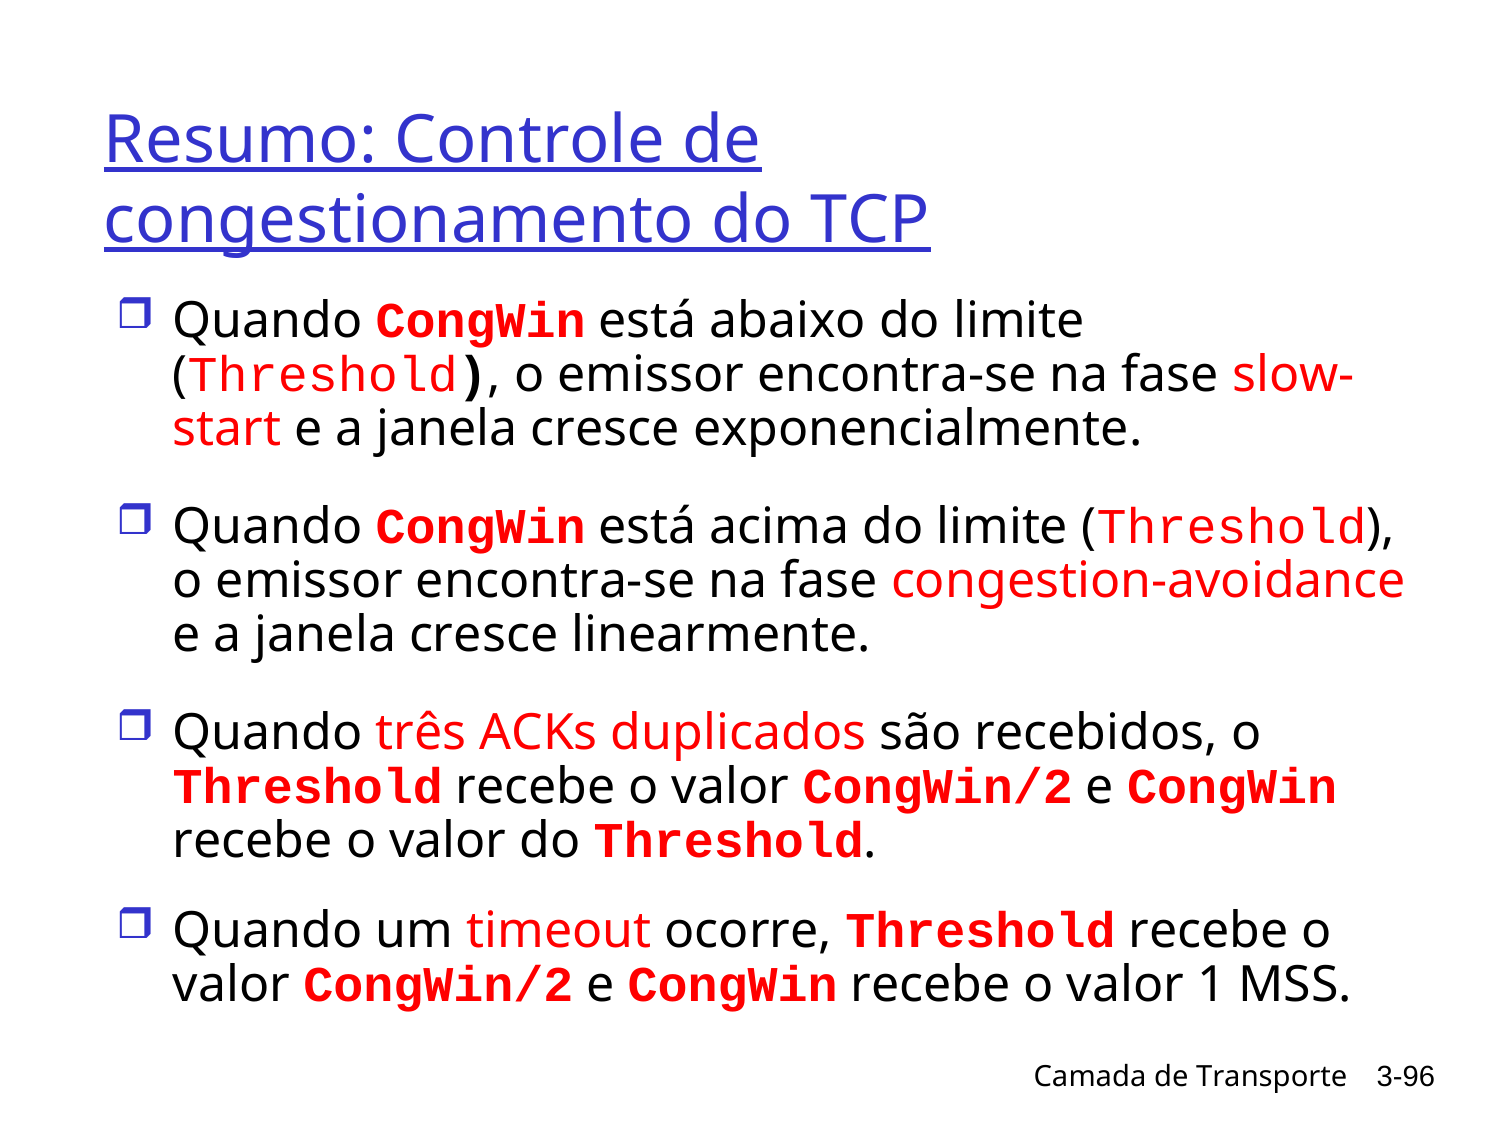

# Resumo: Controle de congestionamento do TCP
Quando CongWin está abaixo do limite (Threshold), o emissor encontra-se na fase slow-start e a janela cresce exponencialmente.
Quando CongWin está acima do limite (Threshold), o emissor encontra-se na fase congestion-avoidance e a janela cresce linearmente.
Quando três ACKs duplicados são recebidos, o Threshold recebe o valor CongWin/2 e CongWin recebe o valor do Threshold.
Quando um timeout ocorre, Threshold recebe o valor CongWin/2 e CongWin recebe o valor 1 MSS.
Camada de Transporte